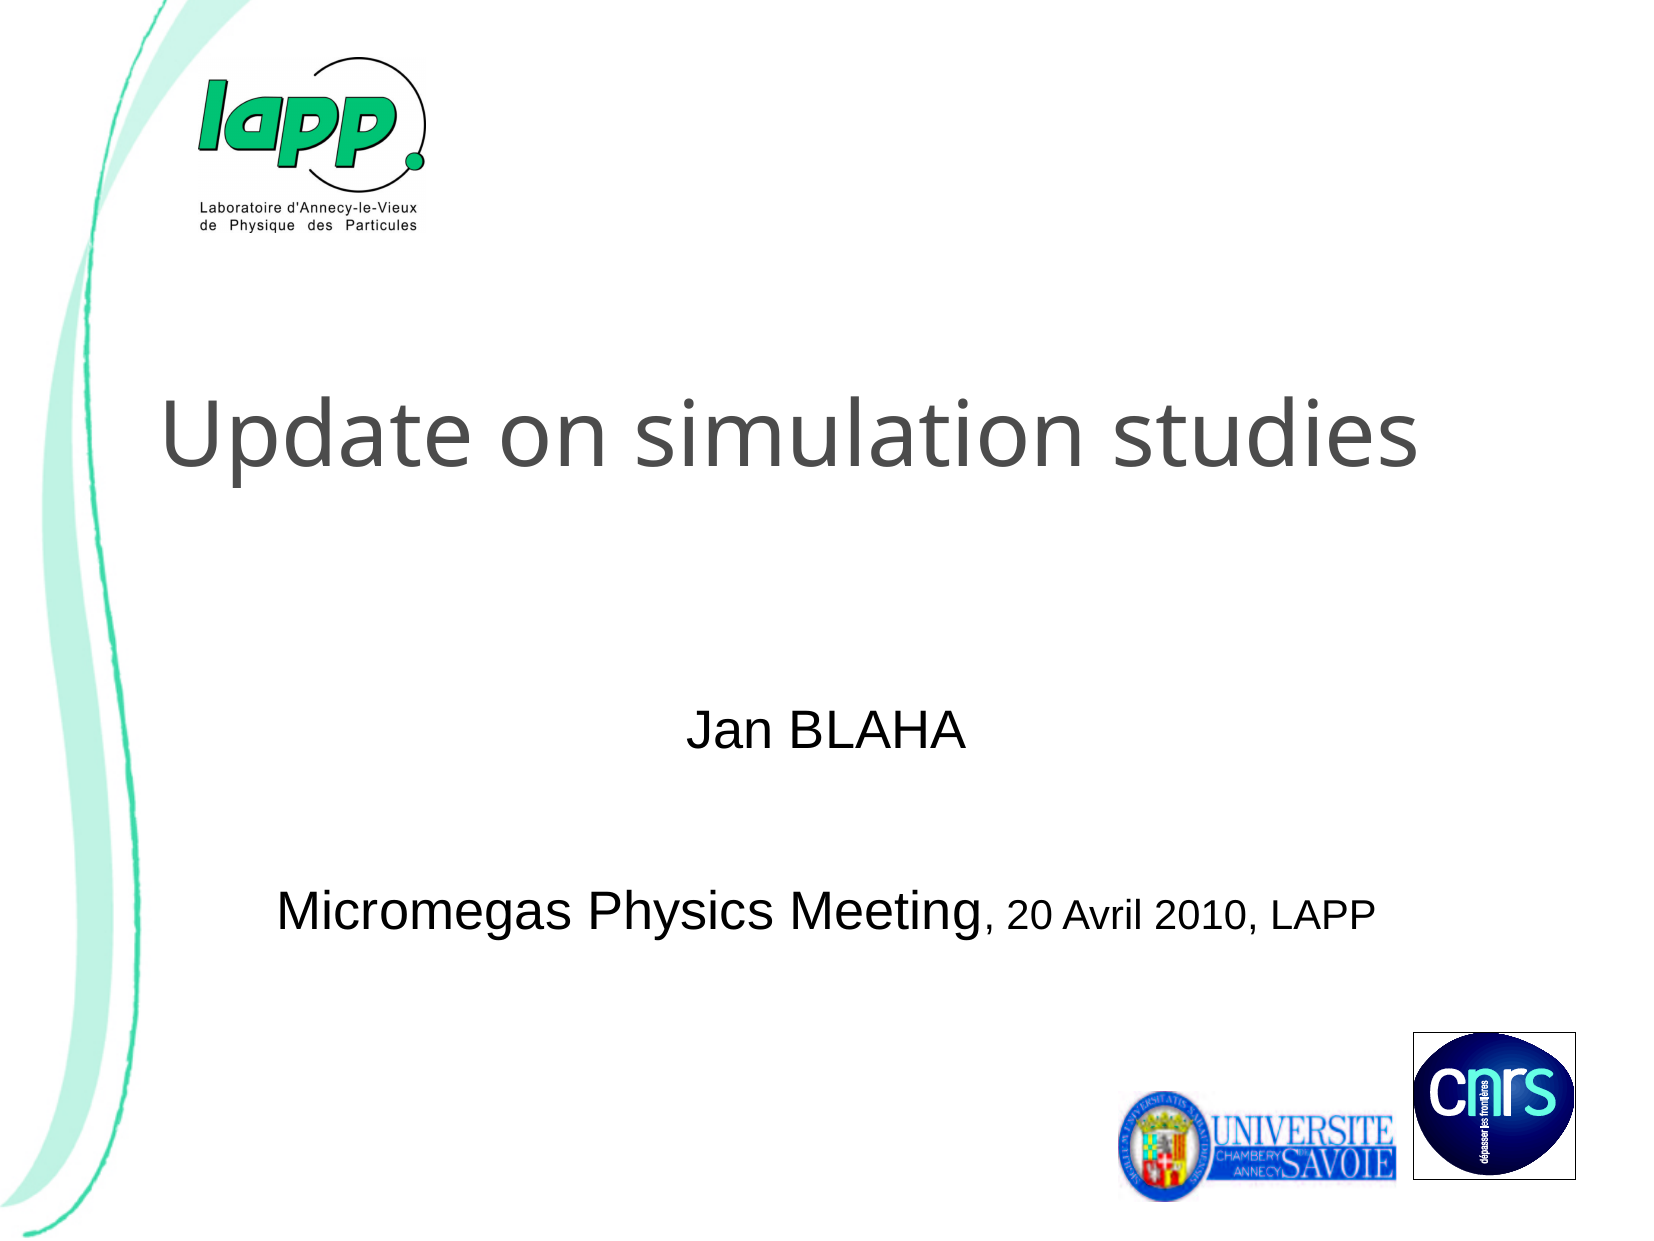

# Update on simulation studies Jan BLAHA Micromegas Physics Meeting, 20 Avril 2010, LAPP